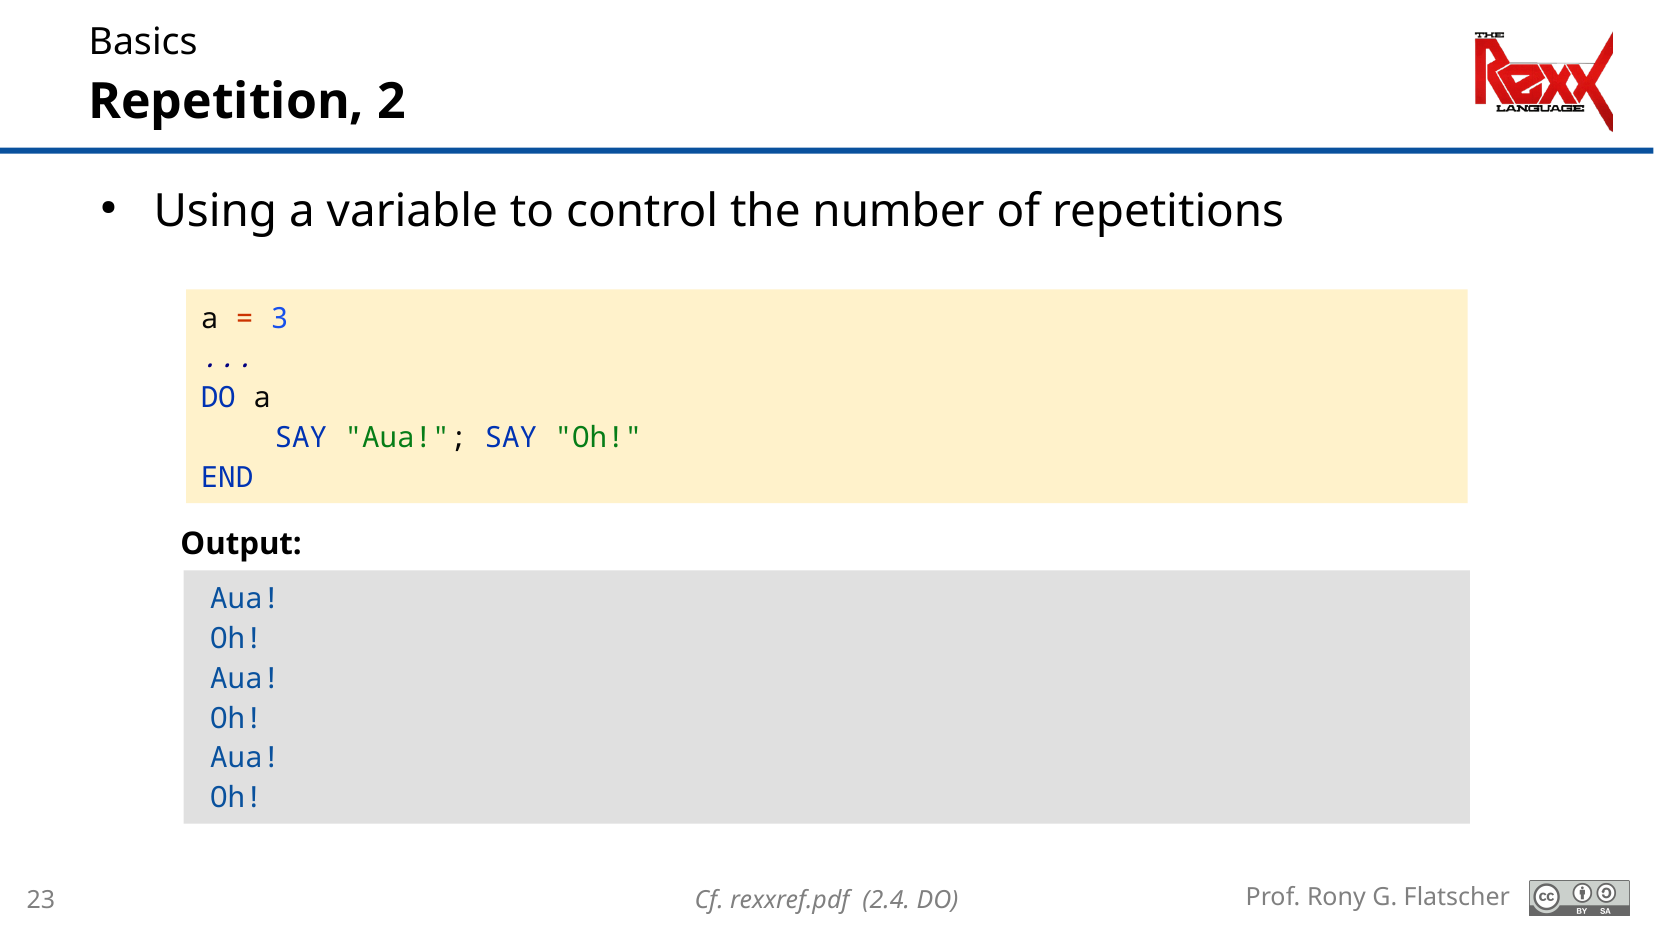

# Basics Repetition, 2
Using a variable to control the number of repetitions
a = 3
...
DO a
	SAY "Aua!"; SAY "Oh!"
END
Output:
Aua!
Oh!
Aua!
Oh!
Aua!
Oh!
Cf. rexxref.pdf (2.4. DO)